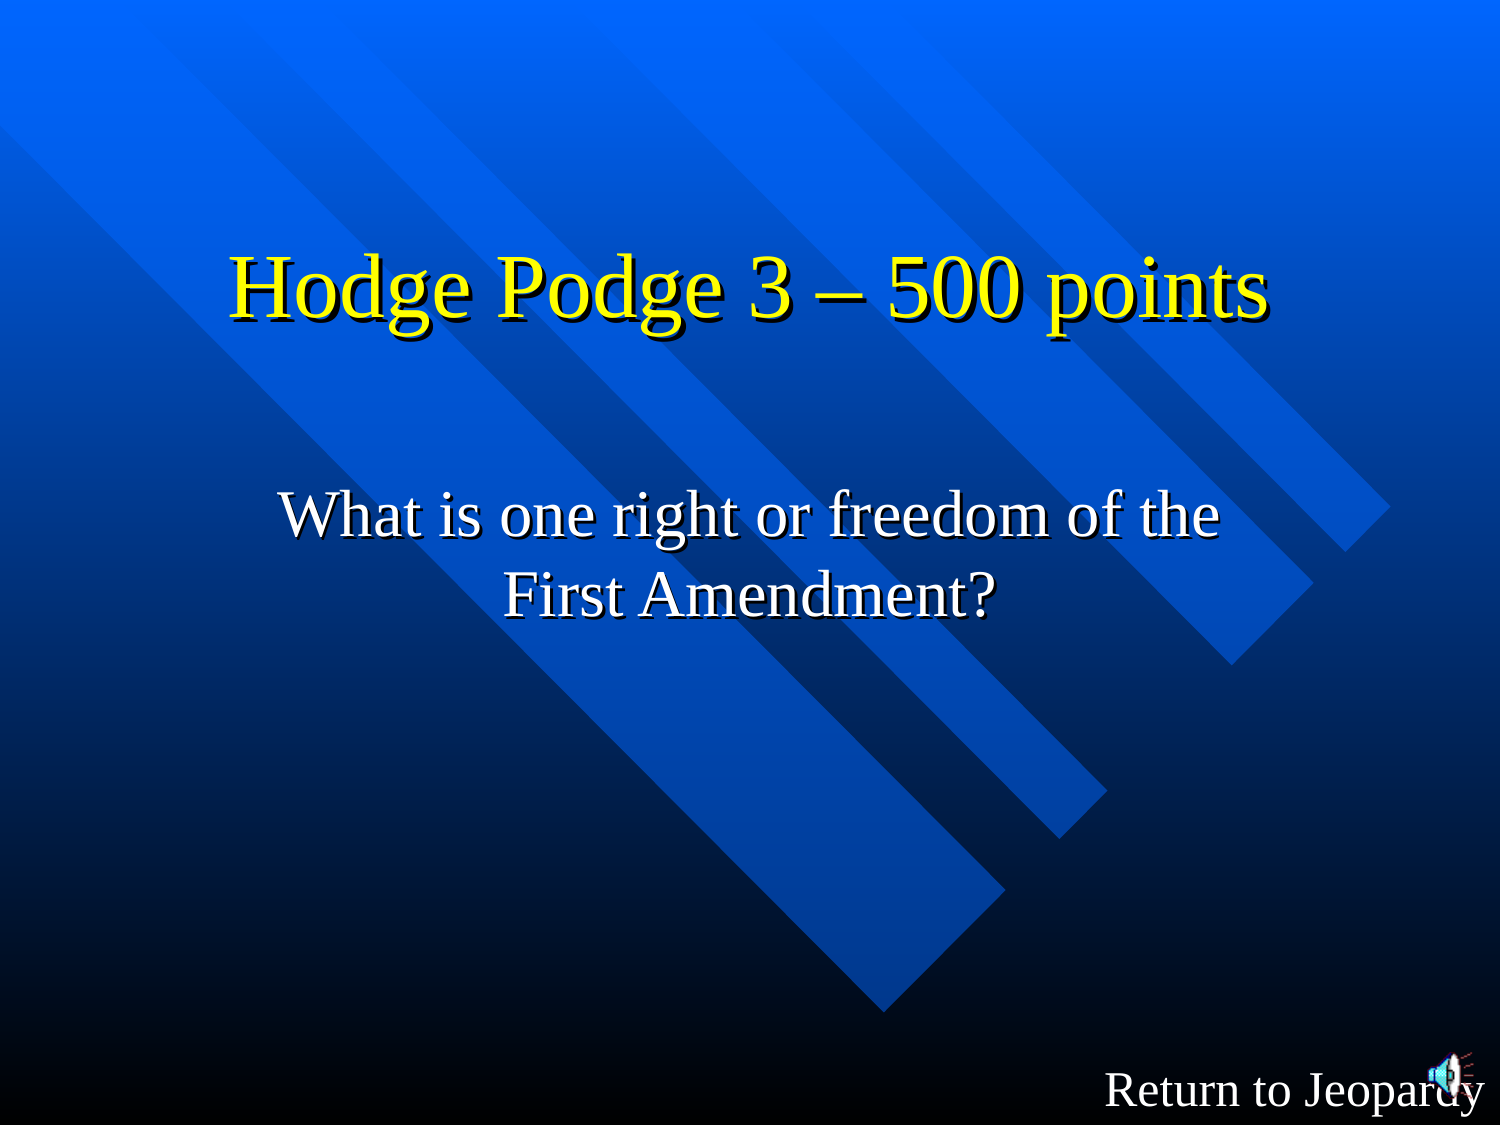

# Hodge Podge 3 – 500 points
What is one right or freedom of the First Amendment?
Return to Jeopardy